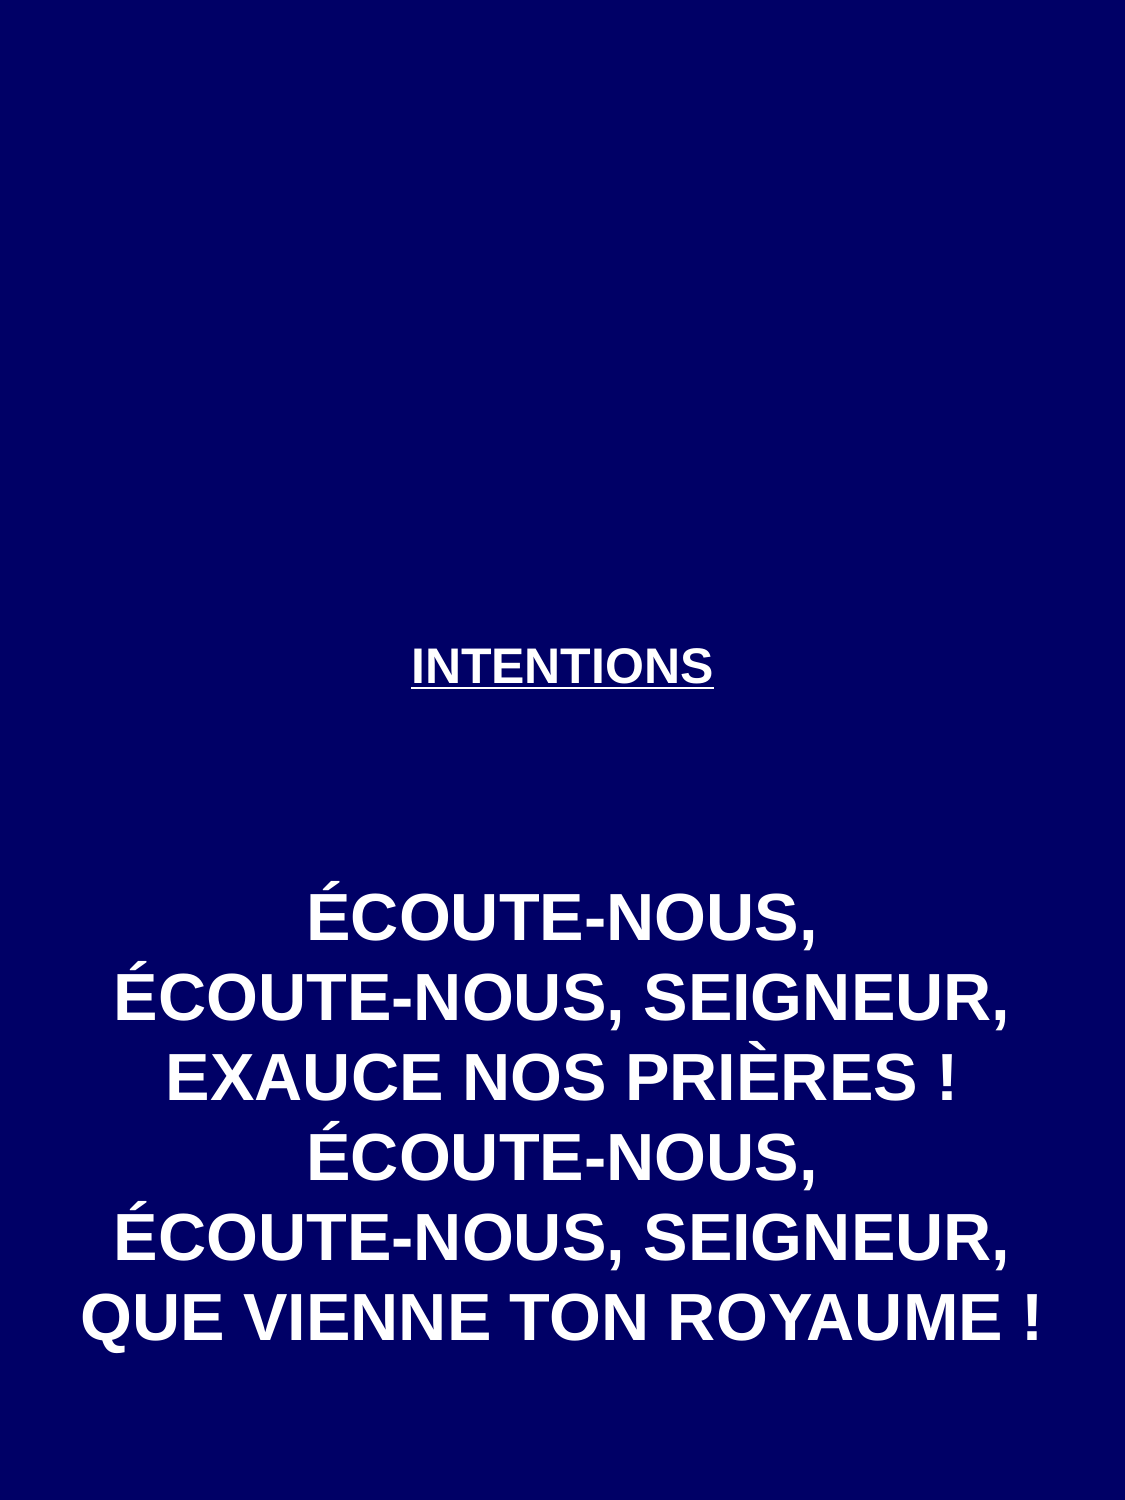

INTENTIONS
ÉCOUTE-NOUS,
ÉCOUTE-NOUS, SEIGNEUR,
EXAUCE NOS PRIÈRES !
ÉCOUTE-NOUS,
ÉCOUTE-NOUS, SEIGNEUR,
QUE VIENNE TON ROYAUME !